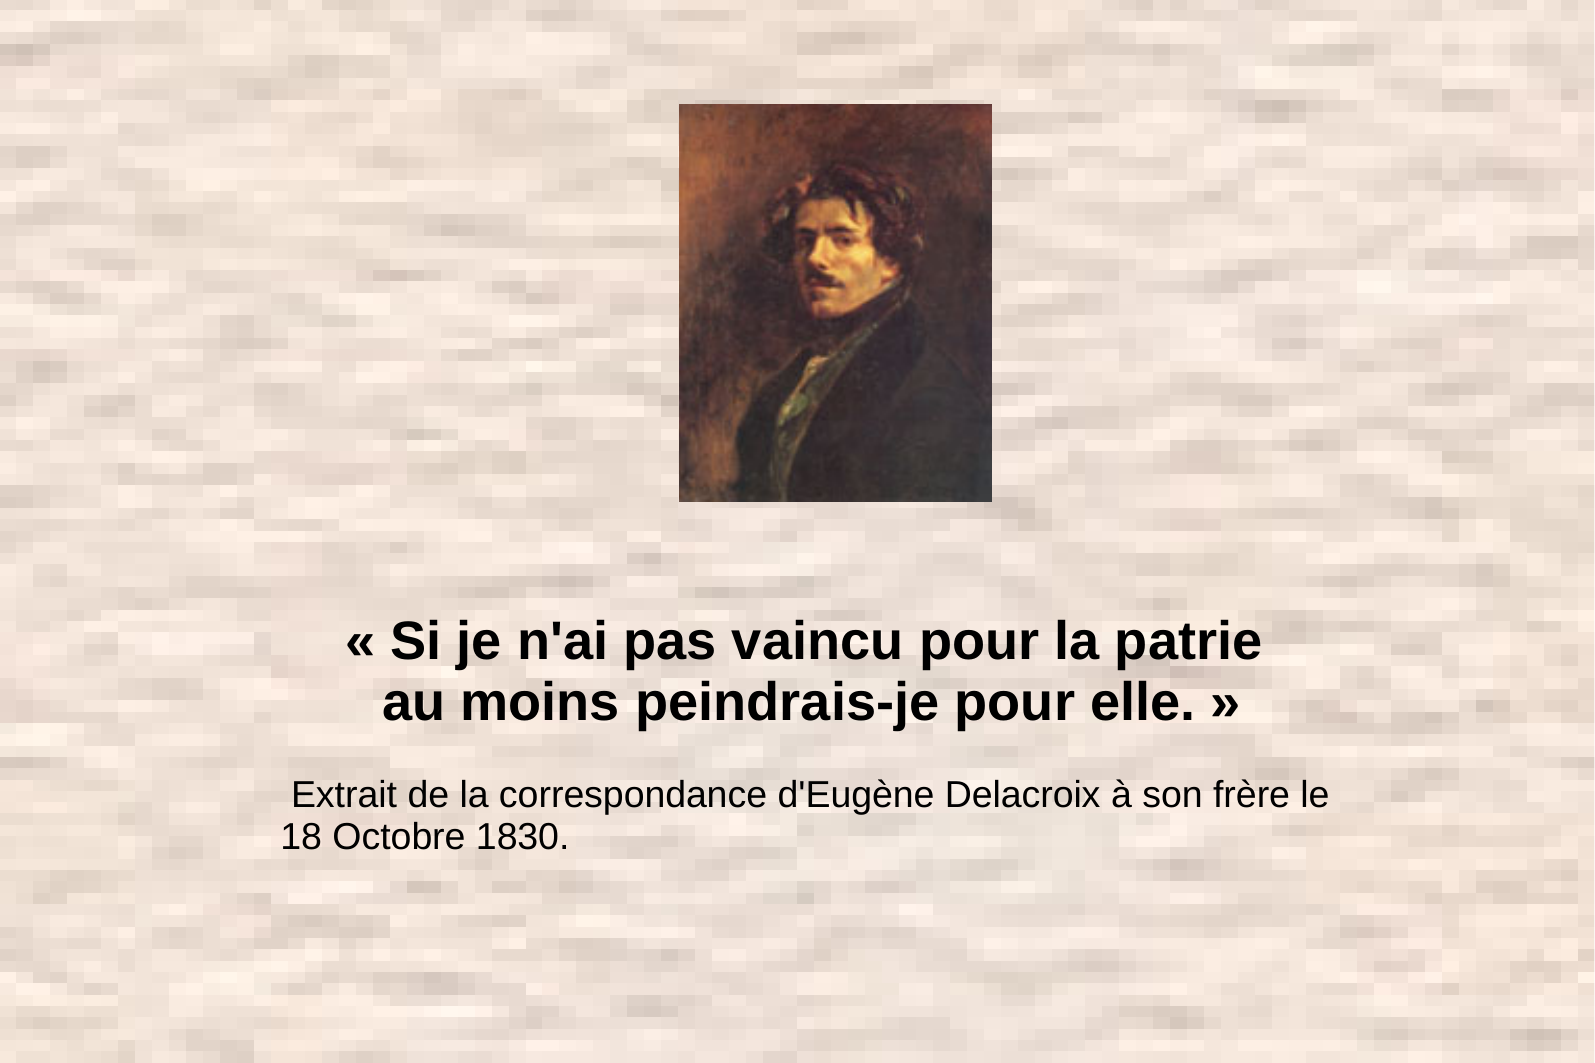

#
« Si je n'ai pas vaincu pour la patrie
au moins peindrais-je pour elle. »
 Extrait de la correspondance d'Eugène Delacroix à son frère le 18 Octobre 1830.